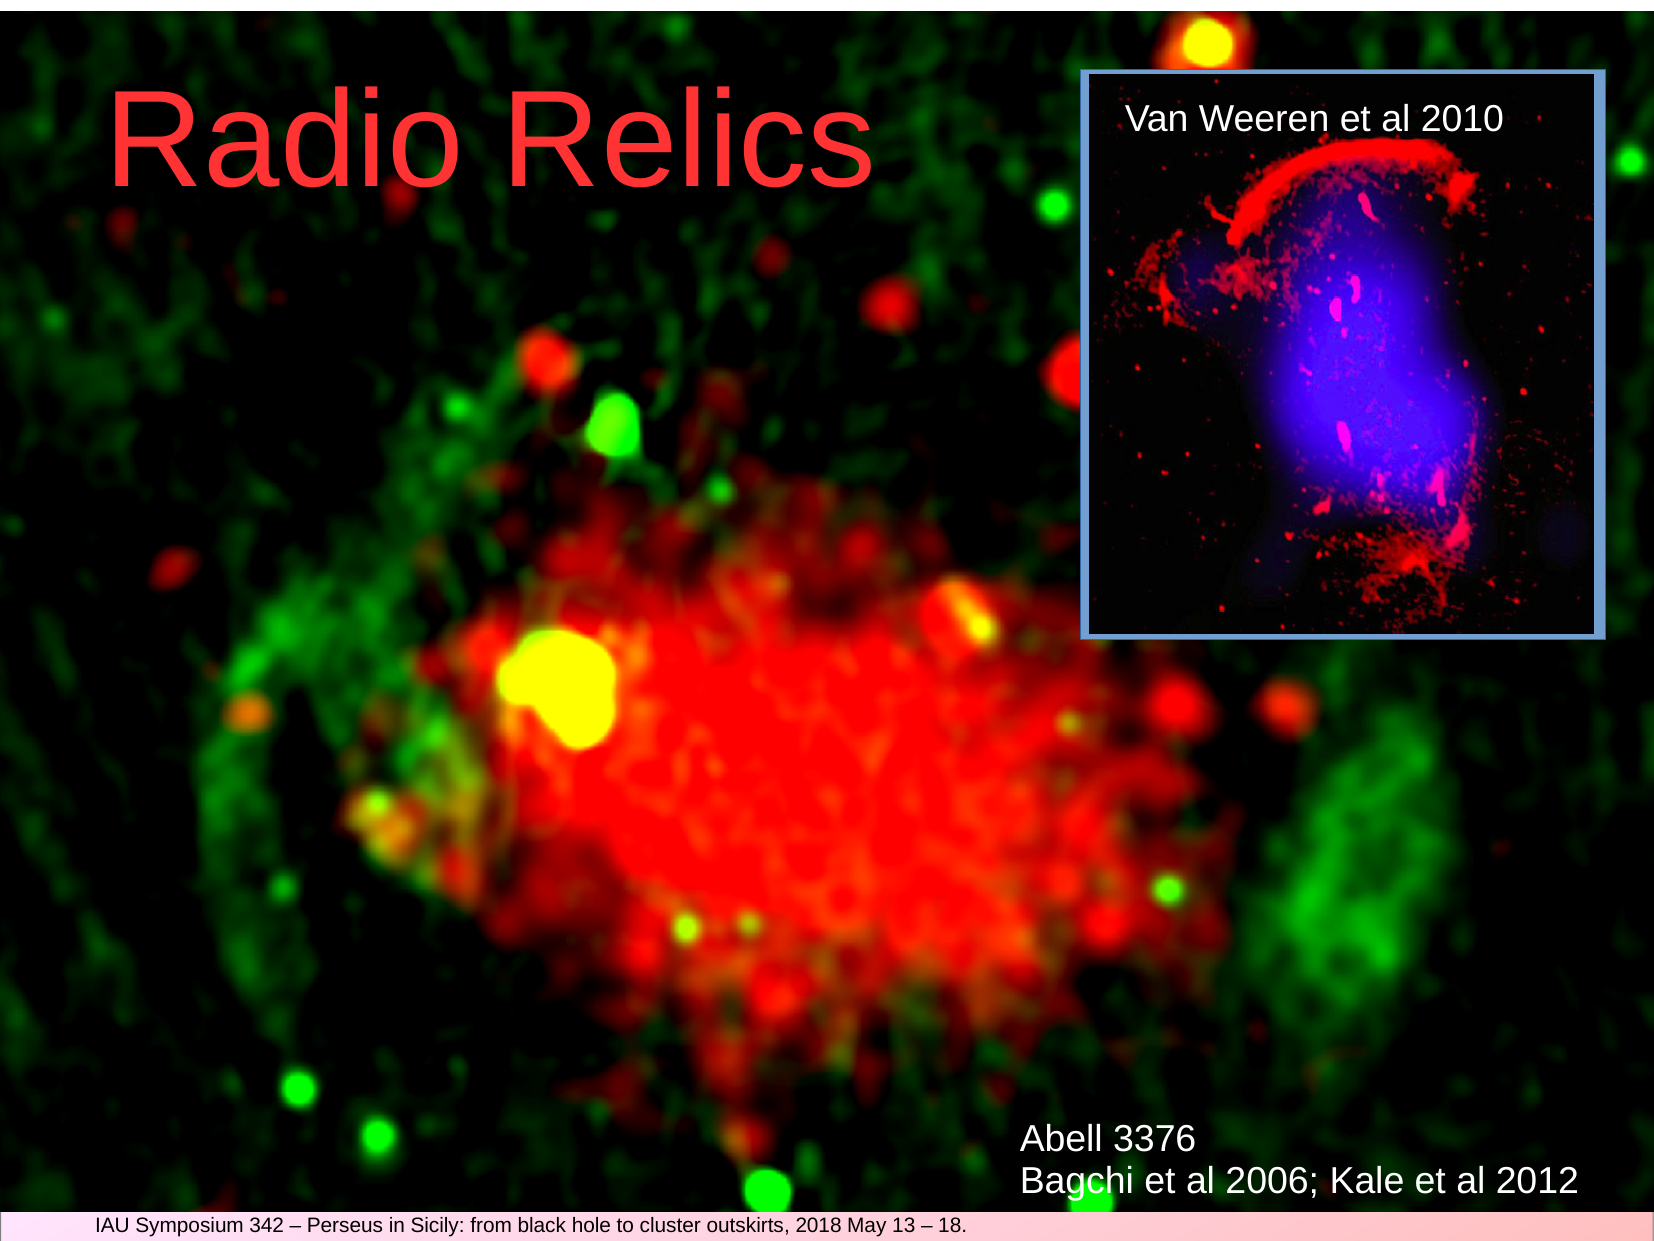

Radio Relics
Van Weeren et al 2010
Abell 3376
Bagchi et al 2006; Kale et al 2012